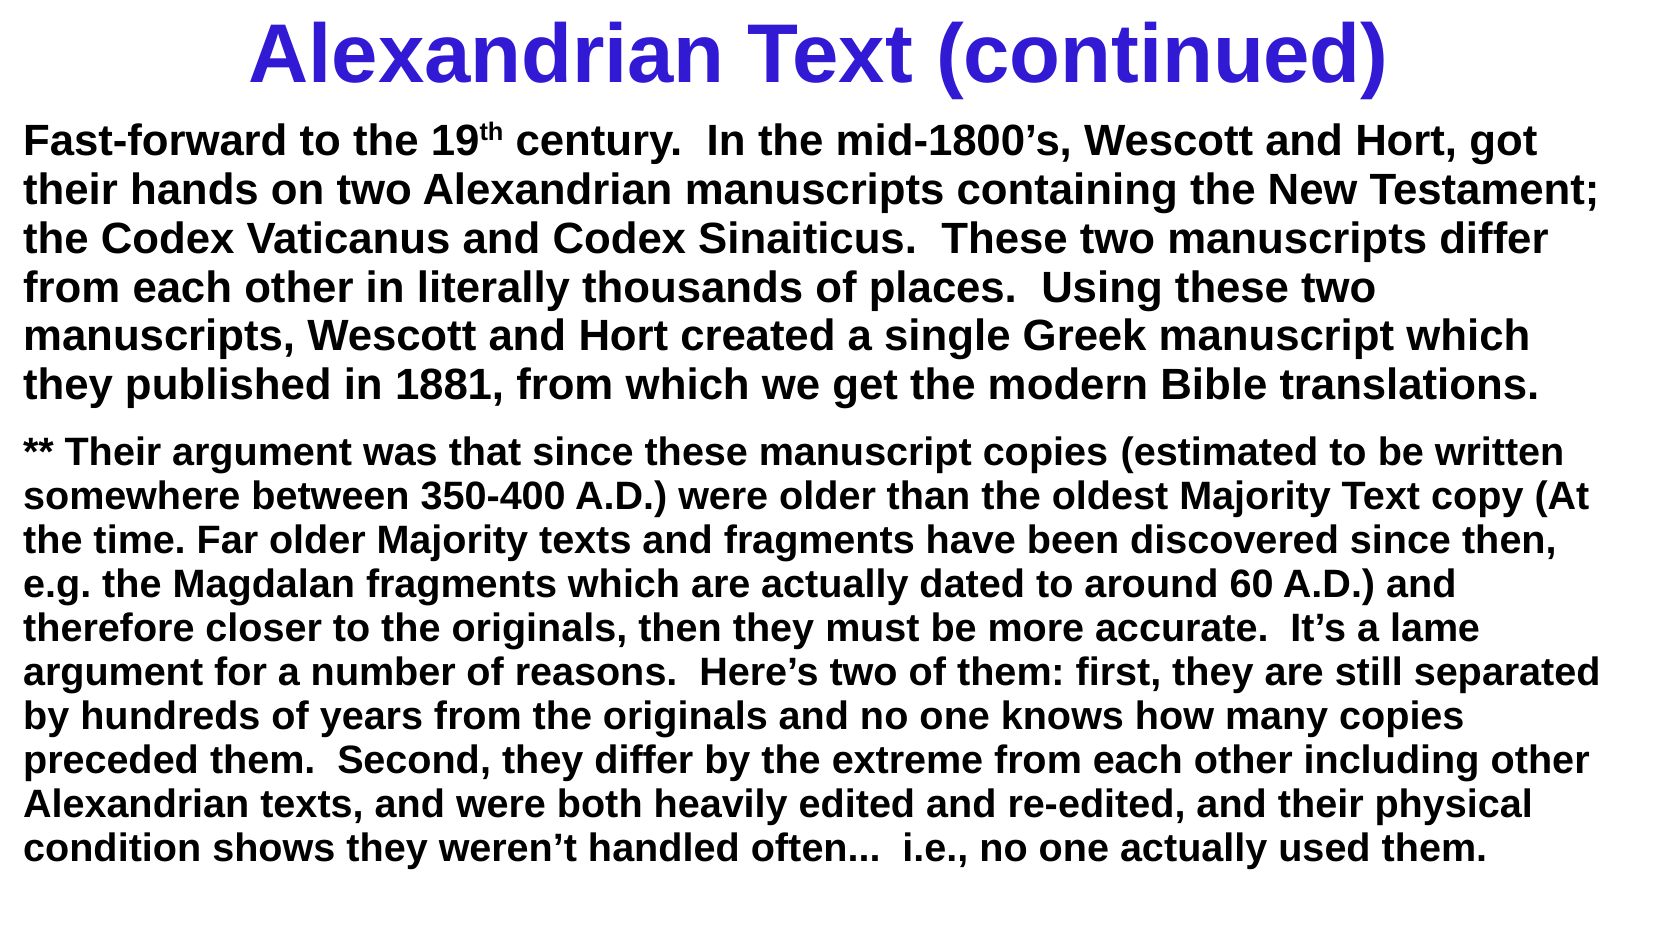

Alexandrian Text (continued)
Fast-forward to the 19th century. In the mid-1800’s, Wescott and Hort, got their hands on two Alexandrian manuscripts containing the New Testament; the Codex Vaticanus and Codex Sinaiticus. These two manuscripts differ from each other in literally thousands of places. Using these two manuscripts, Wescott and Hort created a single Greek manuscript which they published in 1881, from which we get the modern Bible translations.
** Their argument was that since these manuscript copies (estimated to be written somewhere between 350-400 A.D.) were older than the oldest Majority Text copy (At the time. Far older Majority texts and fragments have been discovered since then, e.g. the Magdalan fragments which are actually dated to around 60 A.D.) and therefore closer to the originals, then they must be more accurate. It’s a lame argument for a number of reasons. Here’s two of them: first, they are still separated by hundreds of years from the originals and no one knows how many copies preceded them. Second, they differ by the extreme from each other including other Alexandrian texts, and were both heavily edited and re-edited, and their physical condition shows they weren’t handled often... i.e., no one actually used them.